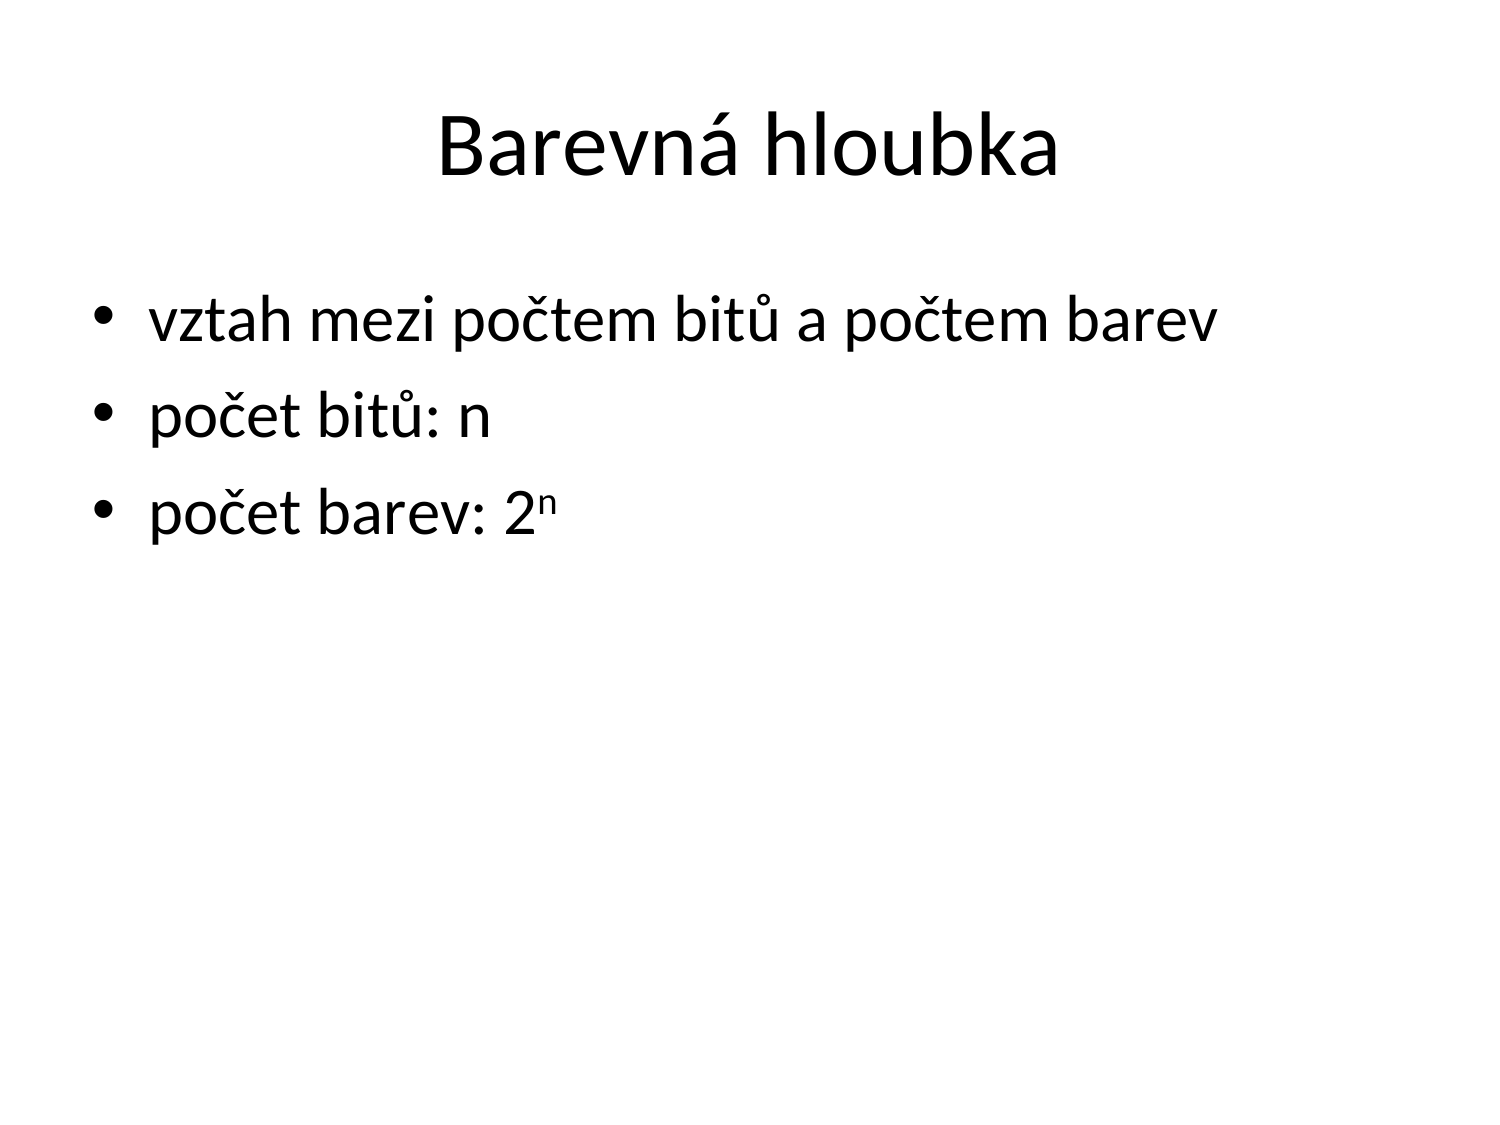

# Barevná hloubka
vztah mezi počtem bitů a počtem barev
počet bitů: n
počet barev: 2n